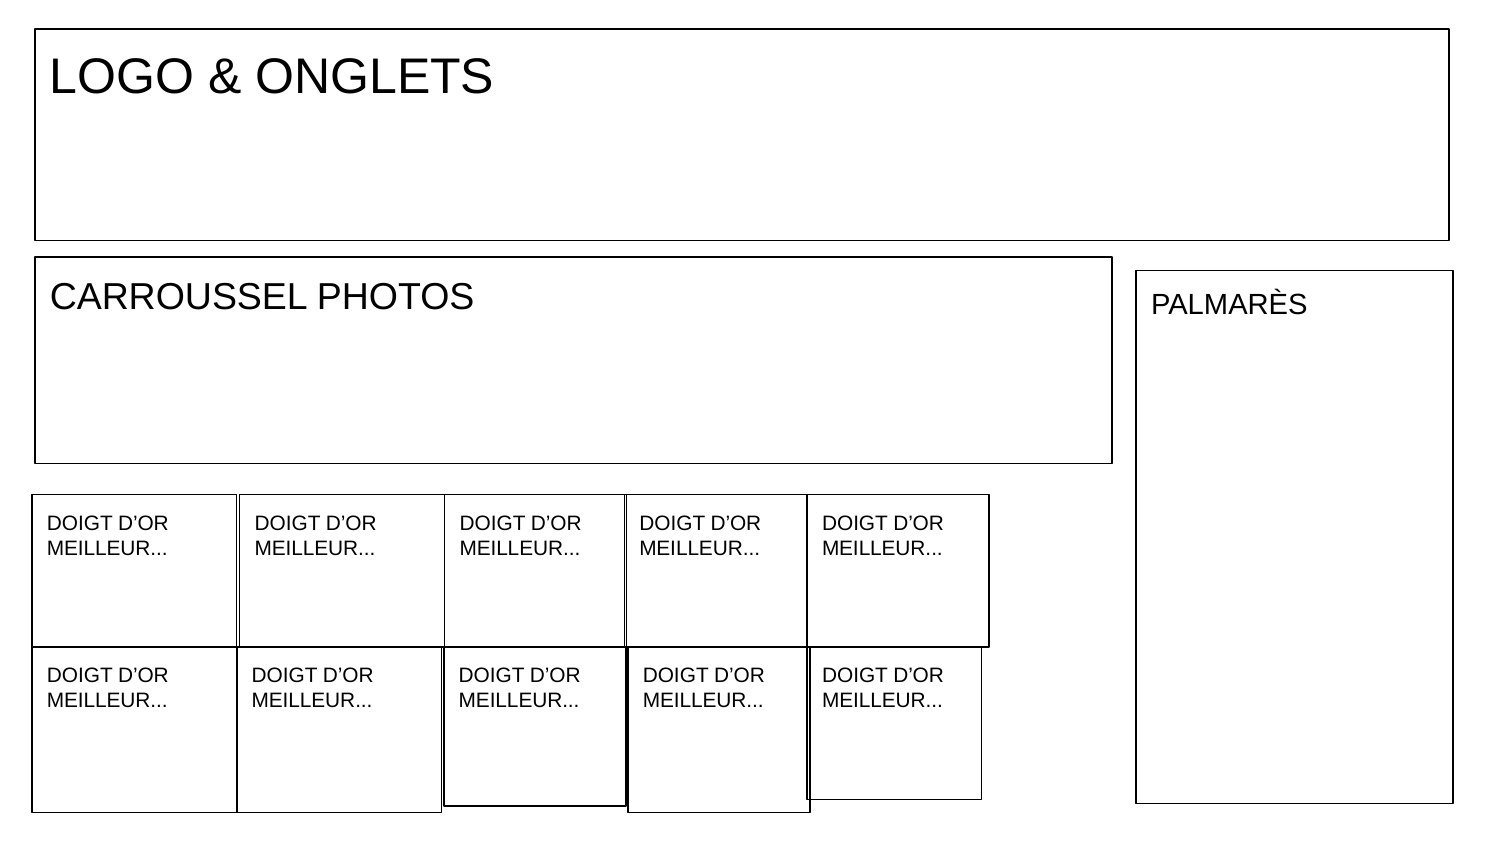

# LOGO & ONGLETS
CARROUSSEL PHOTOS
PALMARÈS
DOIGT D’OR MEILLEUR...
DOIGT D’OR MEILLEUR...
DOIGT D’OR MEILLEUR...
DOIGT D’OR MEILLEUR...
DOIGT D’OR MEILLEUR...
DOIGT D’OR MEILLEUR...
DOIGT D’OR MEILLEUR...
DOIGT D’OR MEILLEUR...
DOIGT D’OR MEILLEUR...
DOIGT D’OR MEILLEUR...